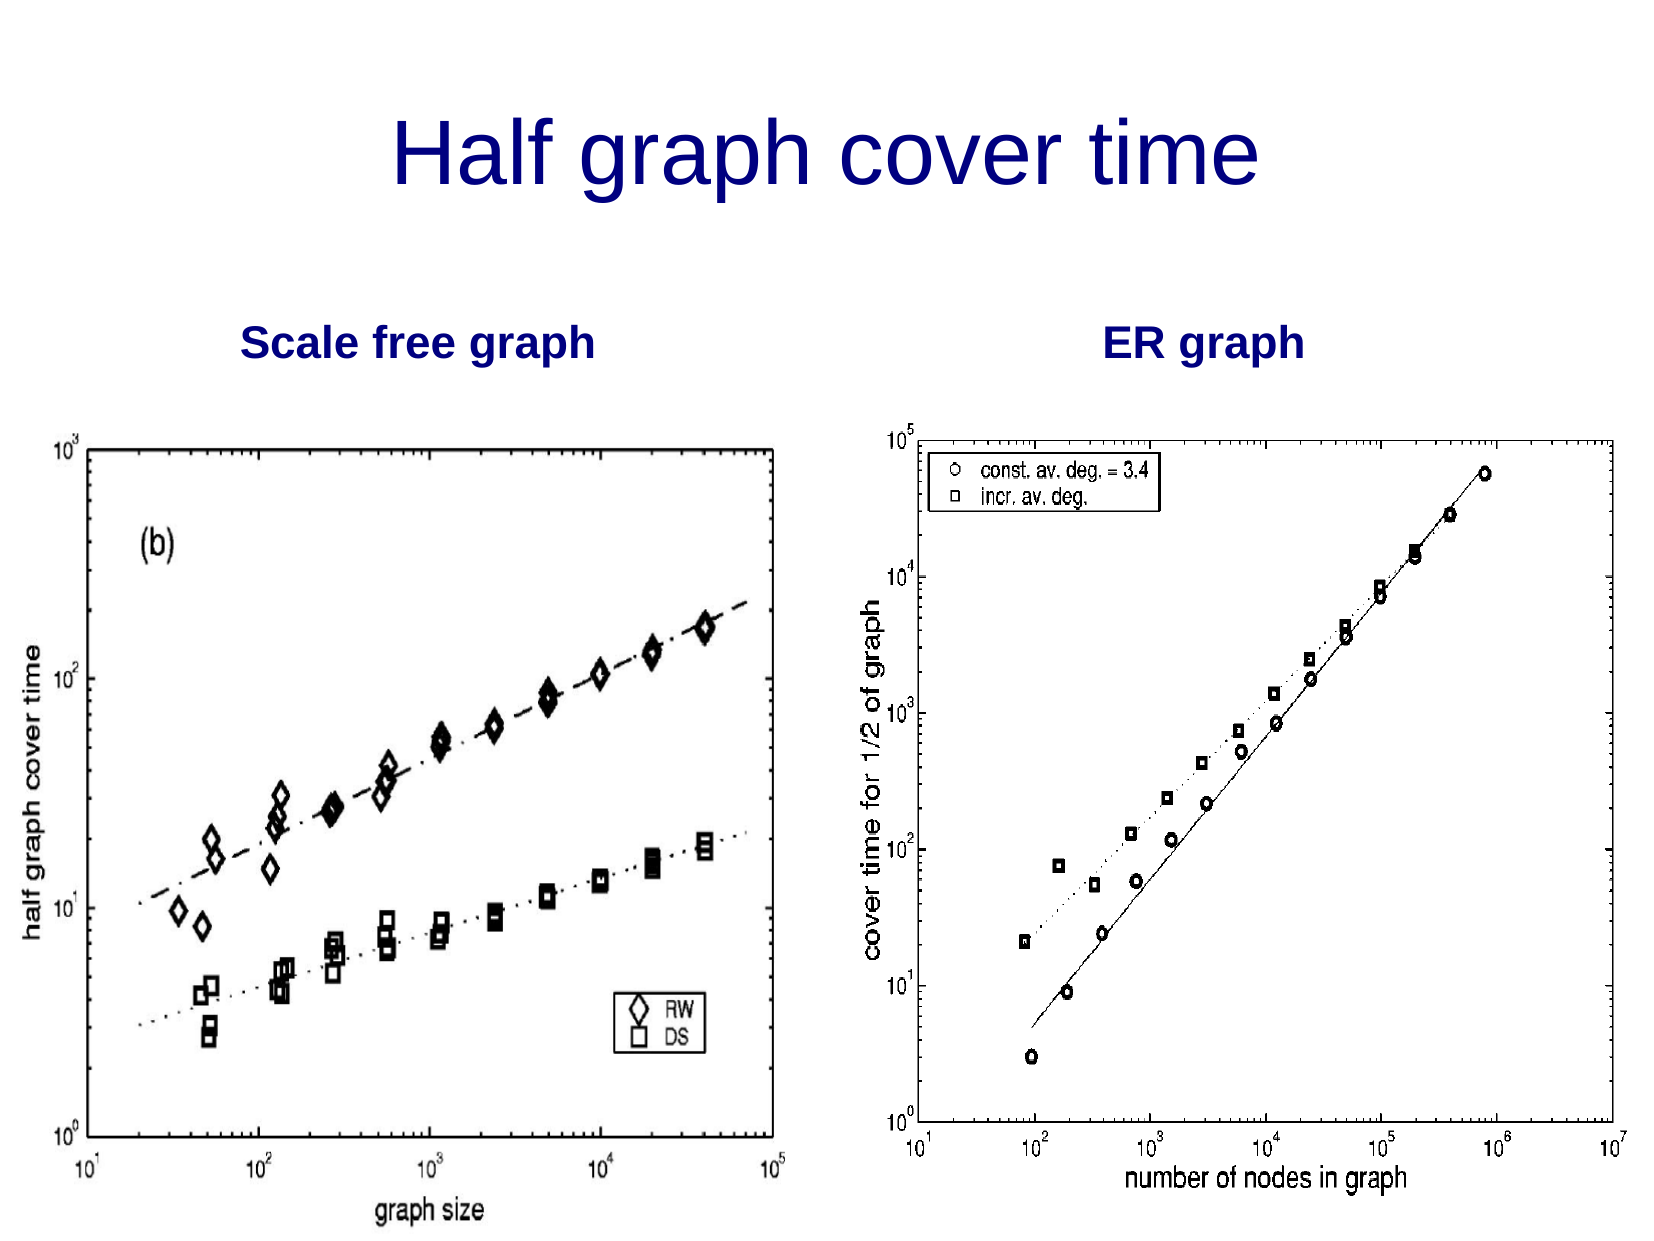

# Half graph cover time
Scale free graph
ER graph
18